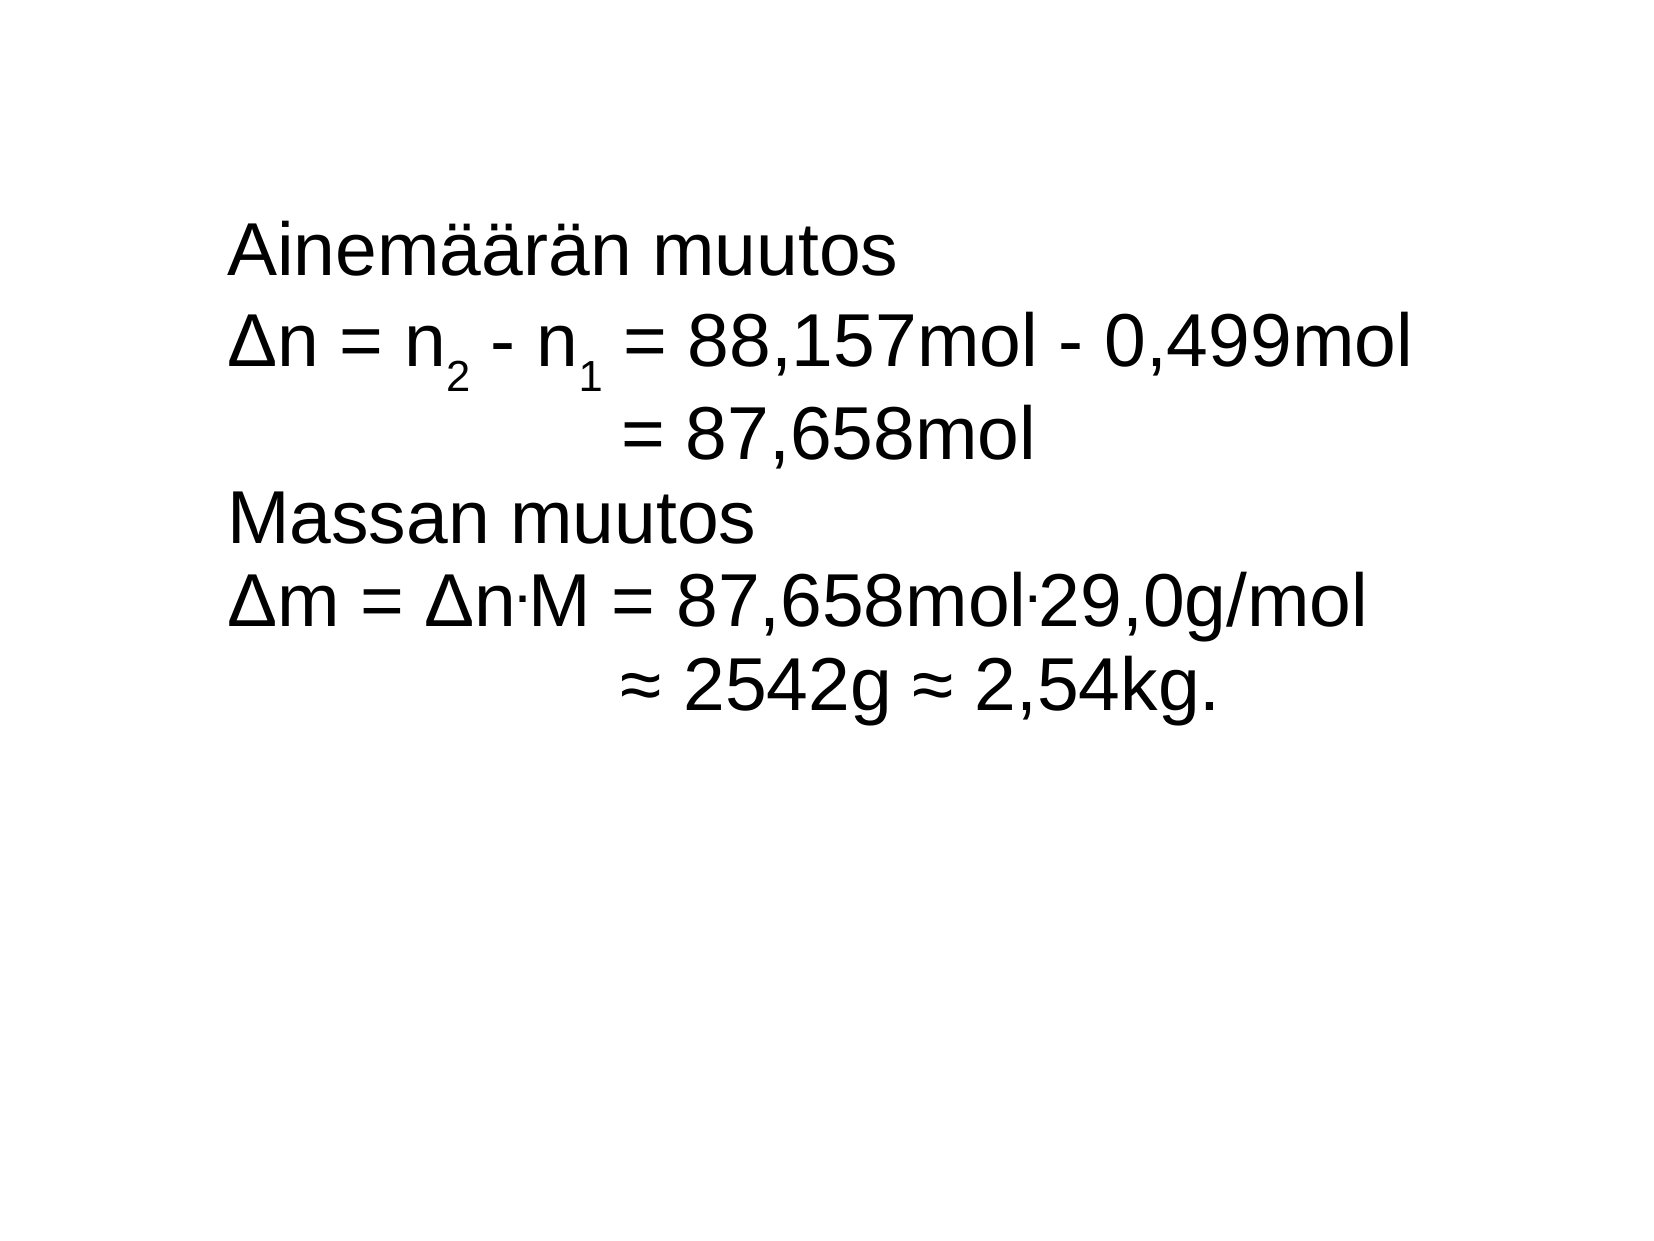

Ainemäärän muutos
Δn = n2 - n1 = 88,157mol - 0,499mol
 = 87,658mol
Massan muutos
Δm = Δn.M = 87,658mol.29,0g/mol
 ≈ 2542g ≈ 2,54kg.